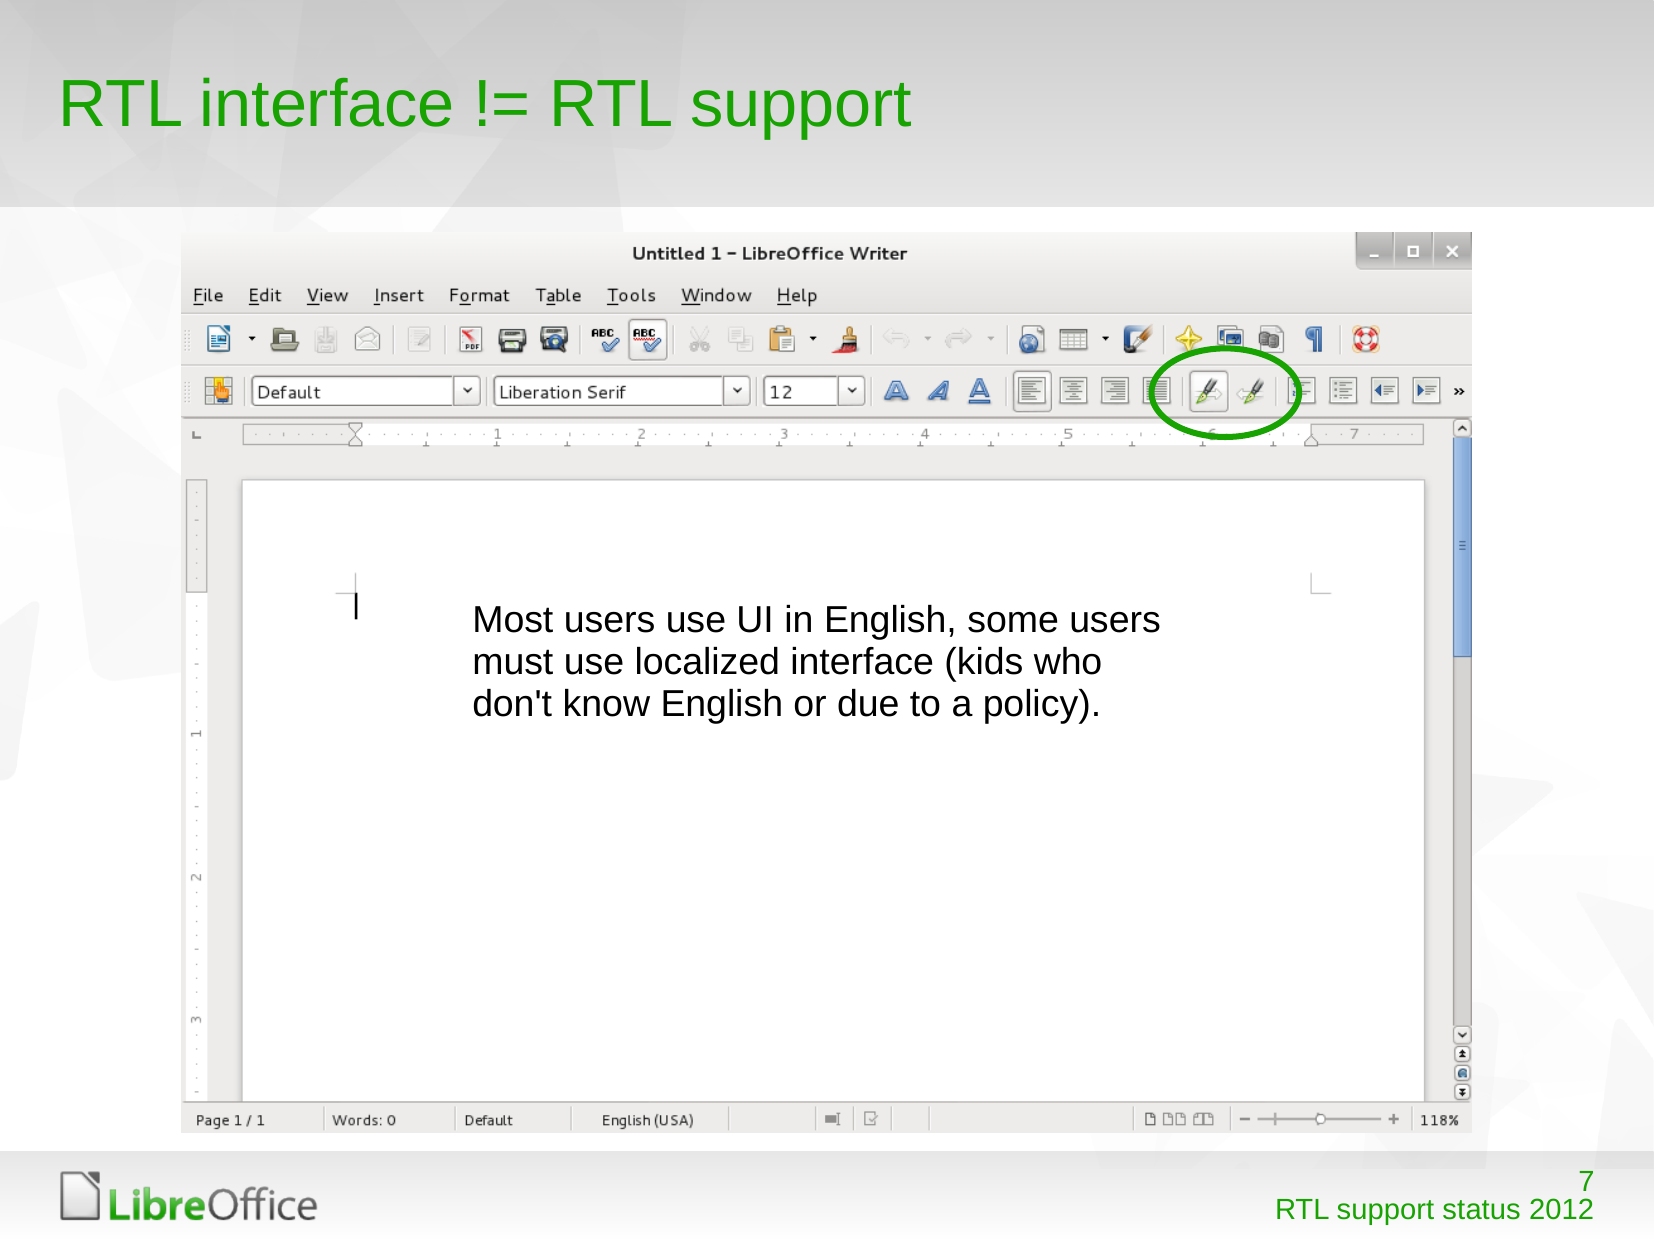

# RTL interface != RTL support
Most users use UI in English, some users must use localized interface (kids who don't know English or due to a policy).
7
RTL support status 2012